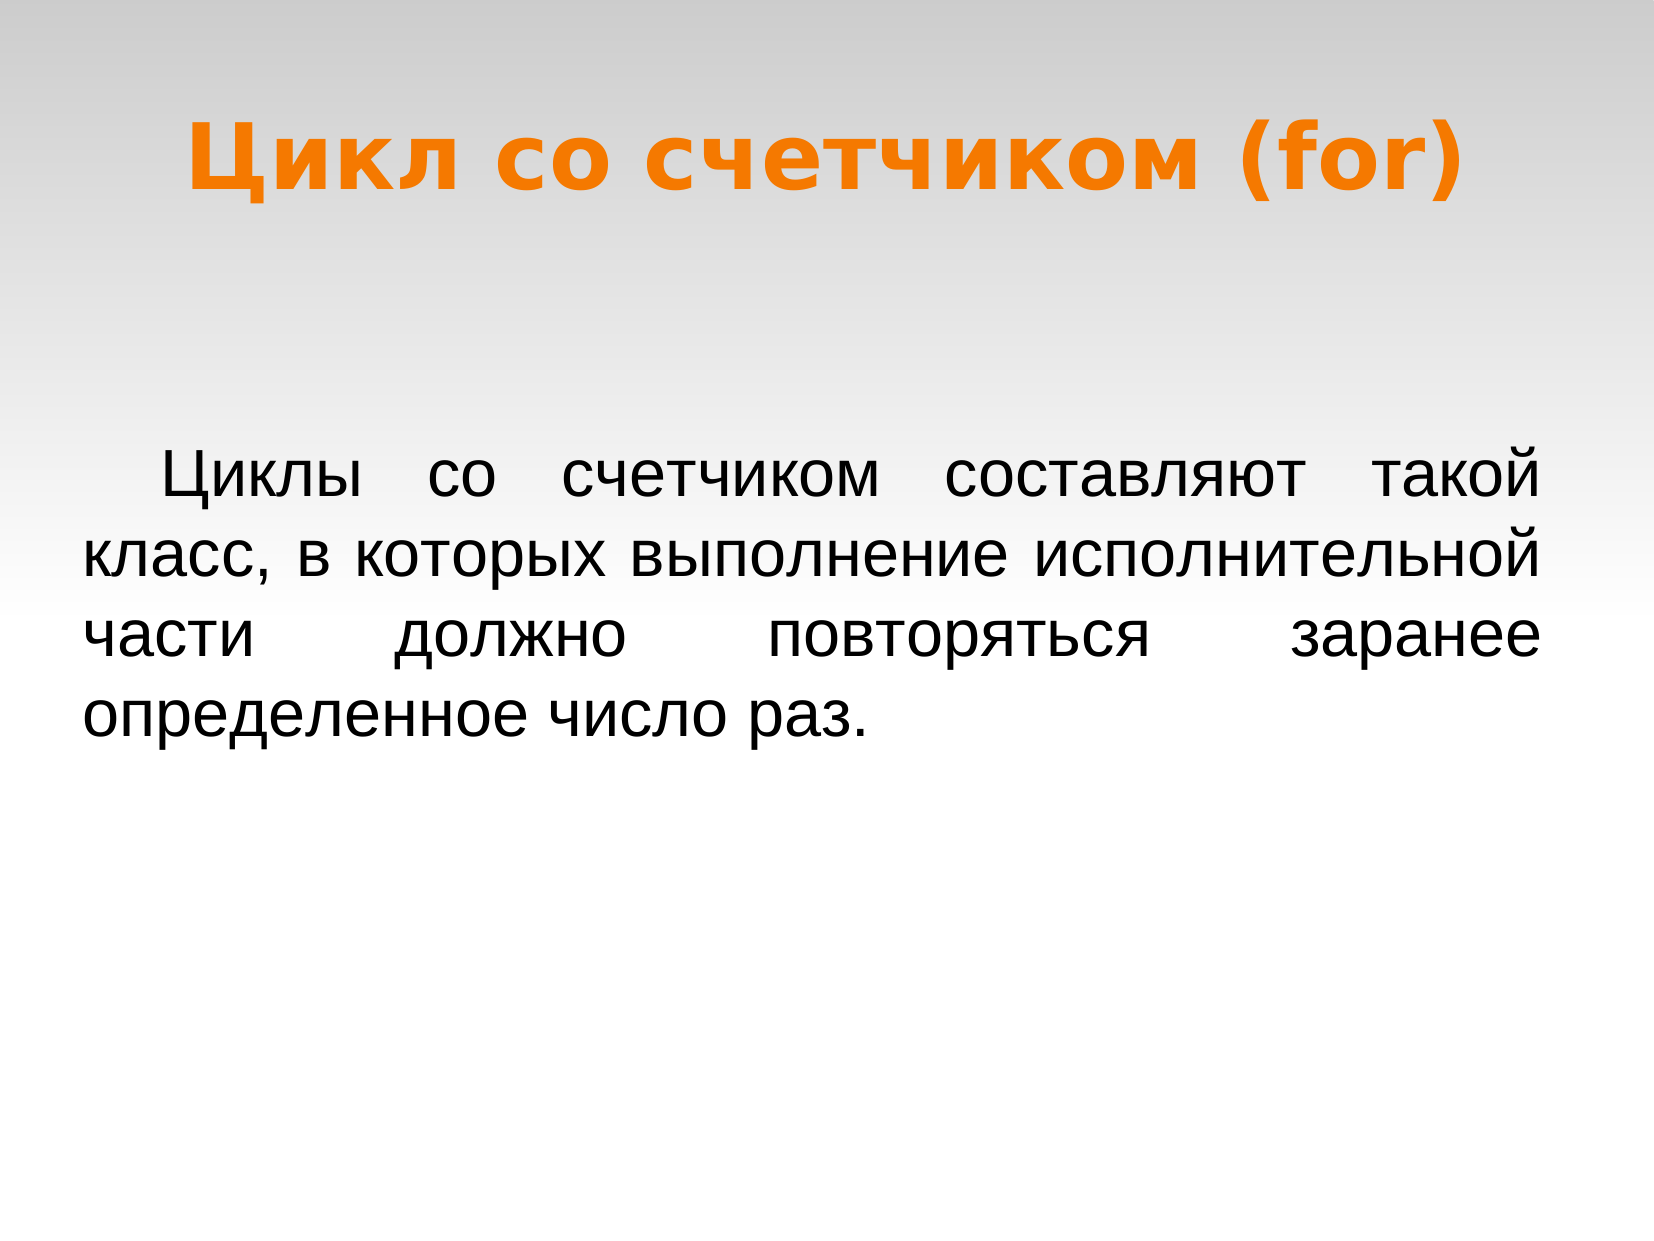

# Цикл со счетчиком (for)
Циклы со счетчиком составляют такой класс, в которых выполнение исполнительной части должно повторяться заранее определенное число раз.